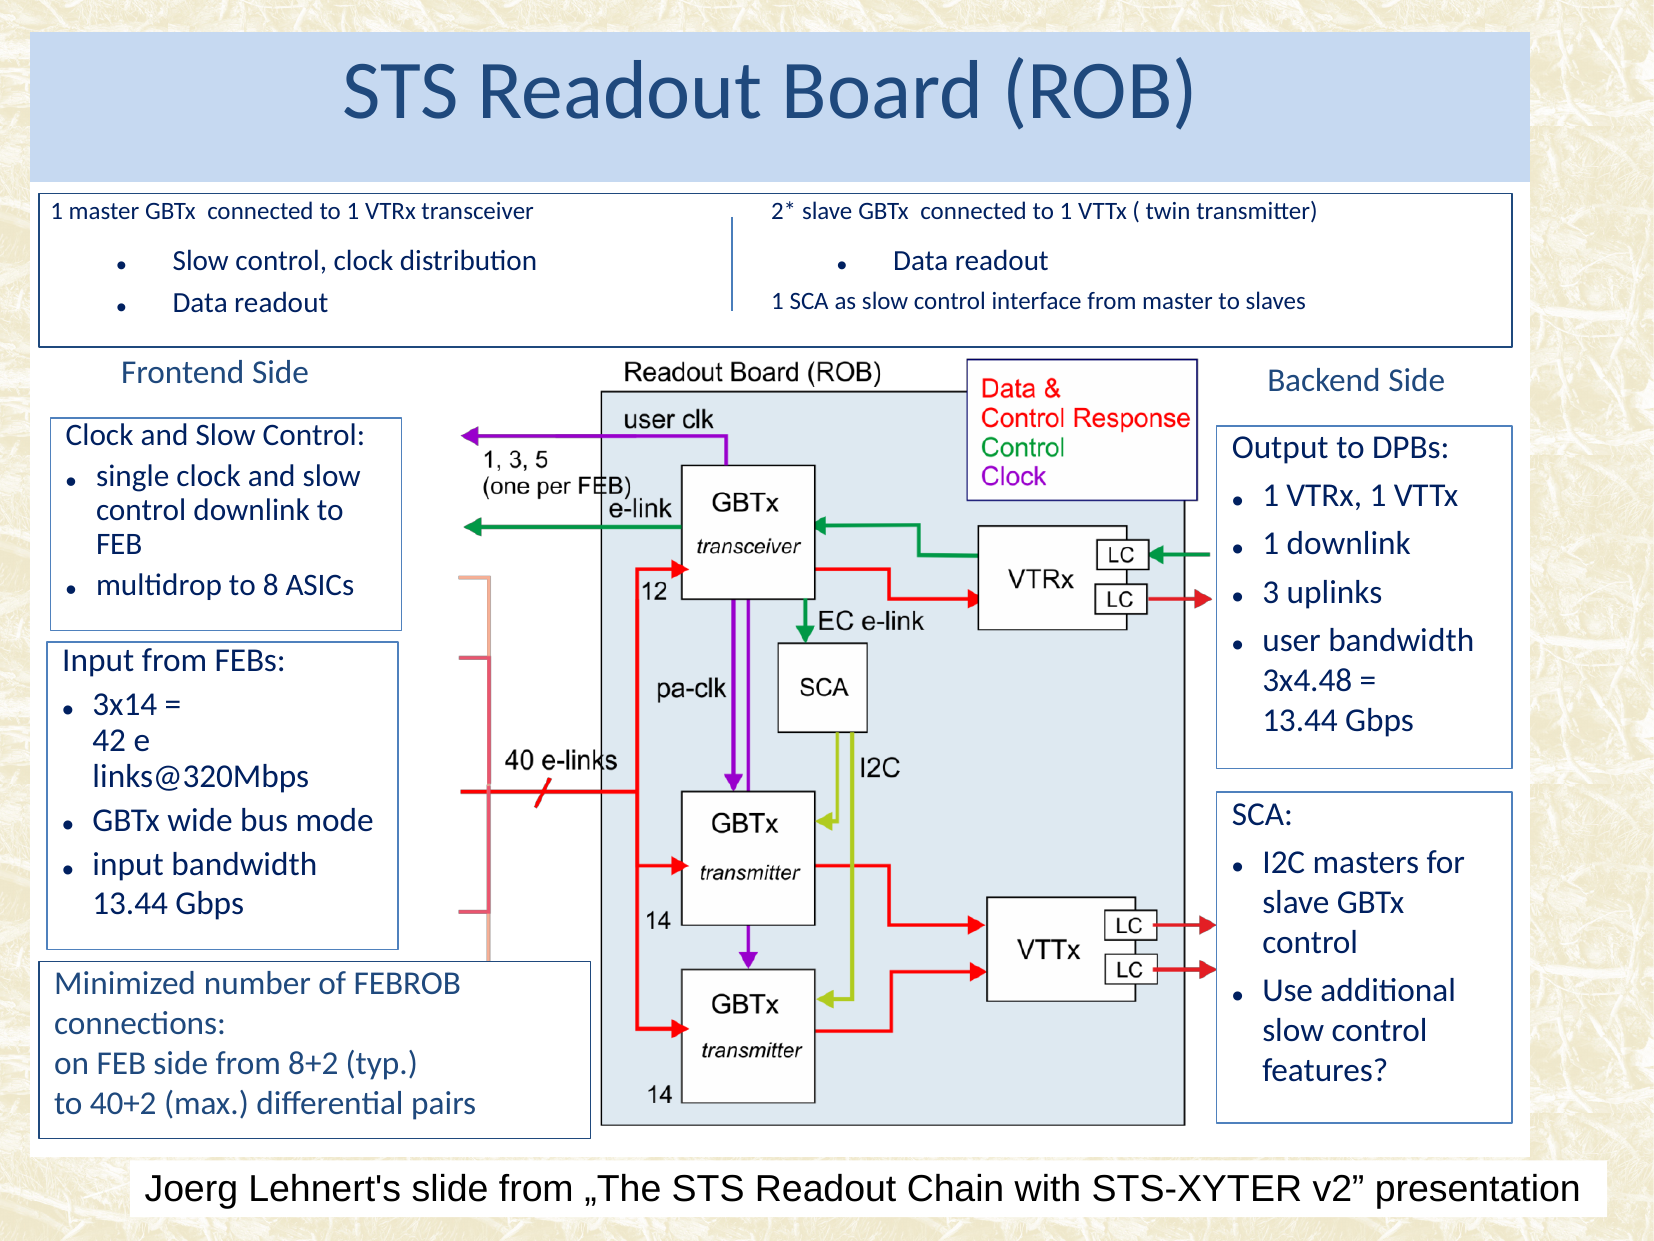

STS Readout Board (ROB)
1 master GBTx connected to 1 VTRx transceiver
2* slave GBTx connected to 1 VTTx ( twin transmitter)
Slow control, clock distribution
Data readout
•
•
Data readout
•
1 SCA as slow control interface from master to slaves
Frontend Side
Backend Side
Clock and Slow Control:
Output to DPBs:
single clock and slow
•
1 VTRx, 1 VTTx
•
control downlink to
1 downlink
FEB
•
multidrop to 8 ASICs
•
3 uplinks
•
user bandwidth
•
Input from FEBs:
3x4.48 =
3x14 =
•
13.44 Gbps
42 e­
links@320Mbps
SCA:
GBTx wide bus mode
•
I2C masters for
•
input bandwidth
•
slave GBTx
13.44 Gbps
control
Minimized number of FEB­ROB
Use additional
•
connections:
slow control
on FEB side from 8+2 (typ.)
features?
to 40+2 (max.) differential pairs
Joerg Lehnert's slide from „The STS Readout Chain with STS-XYTER v2” presentation
Joint CBM/Panda DAQ developments-"Kick-off" meeting 19-20.02.2015
5